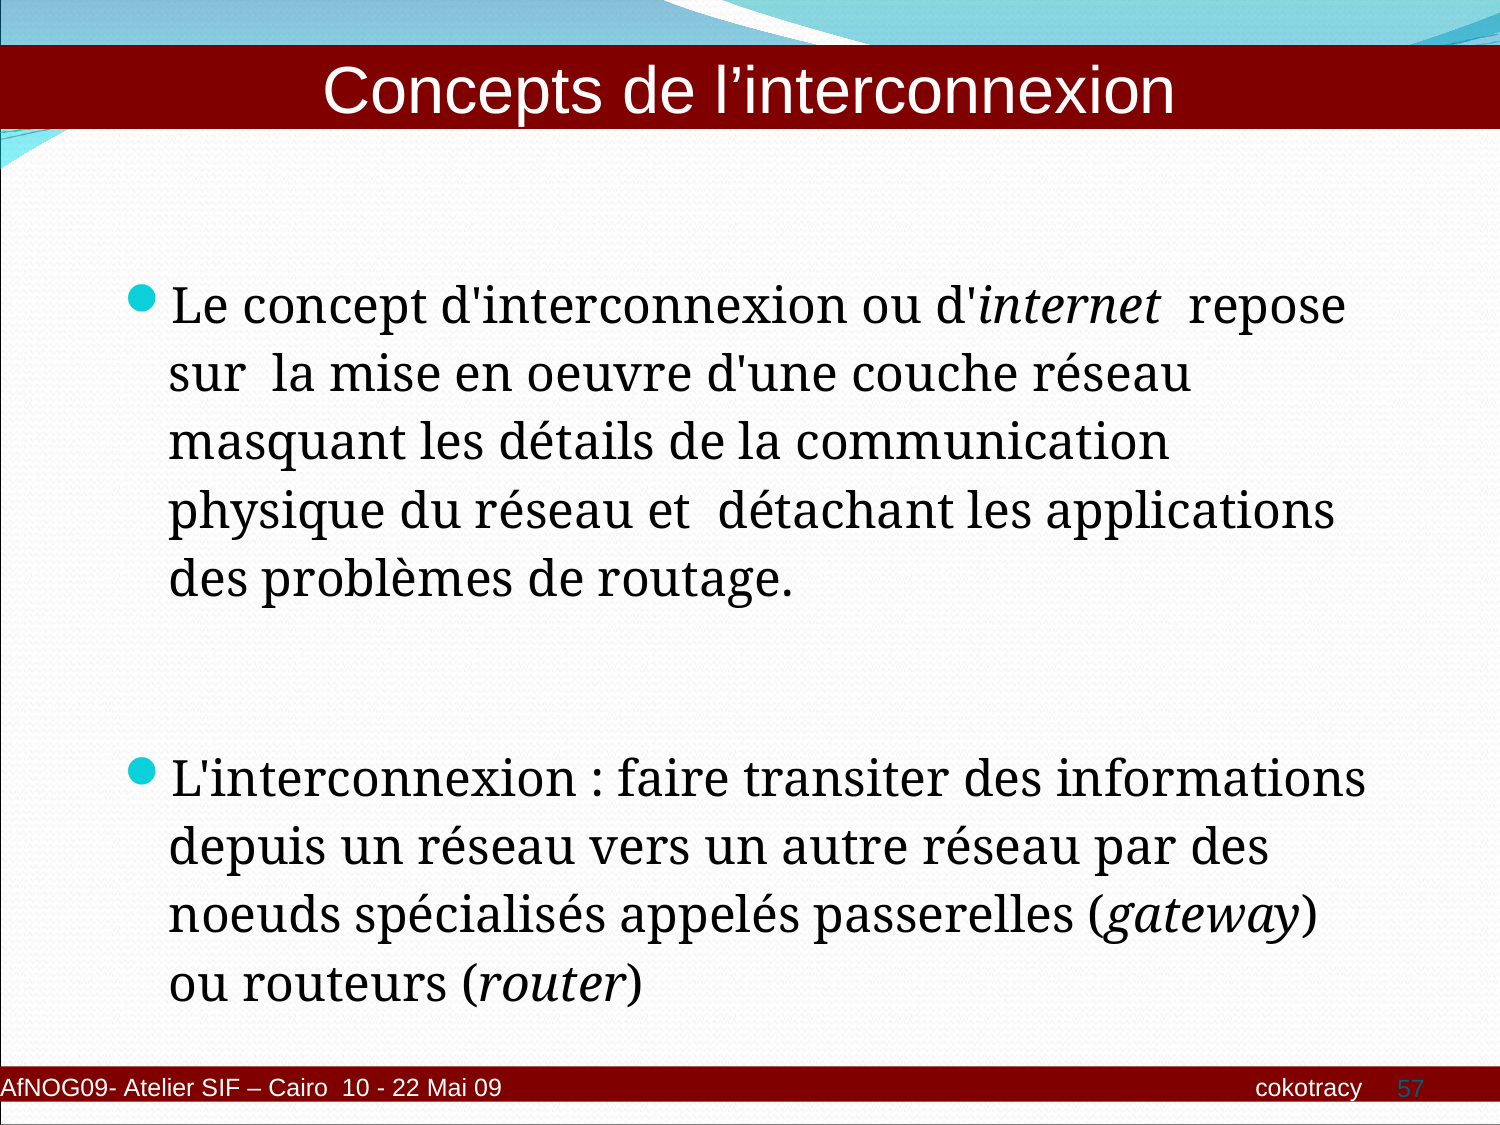

Concepts de l’interconnexion
# Le concept d'interconnexion ou d'internet repose sur la mise en oeuvre d'une couche réseau masquant les détails de la communication physique du réseau et détachant les applications des problèmes de routage.
L'interconnexion : faire transiter des informations depuis un réseau vers un autre réseau par des noeuds spécialisés appelés passerelles (gateway) ou routeurs (router)
AfNOG09- Atelier SIF – Cairo 10 - 22 Mai 09 cokotracy